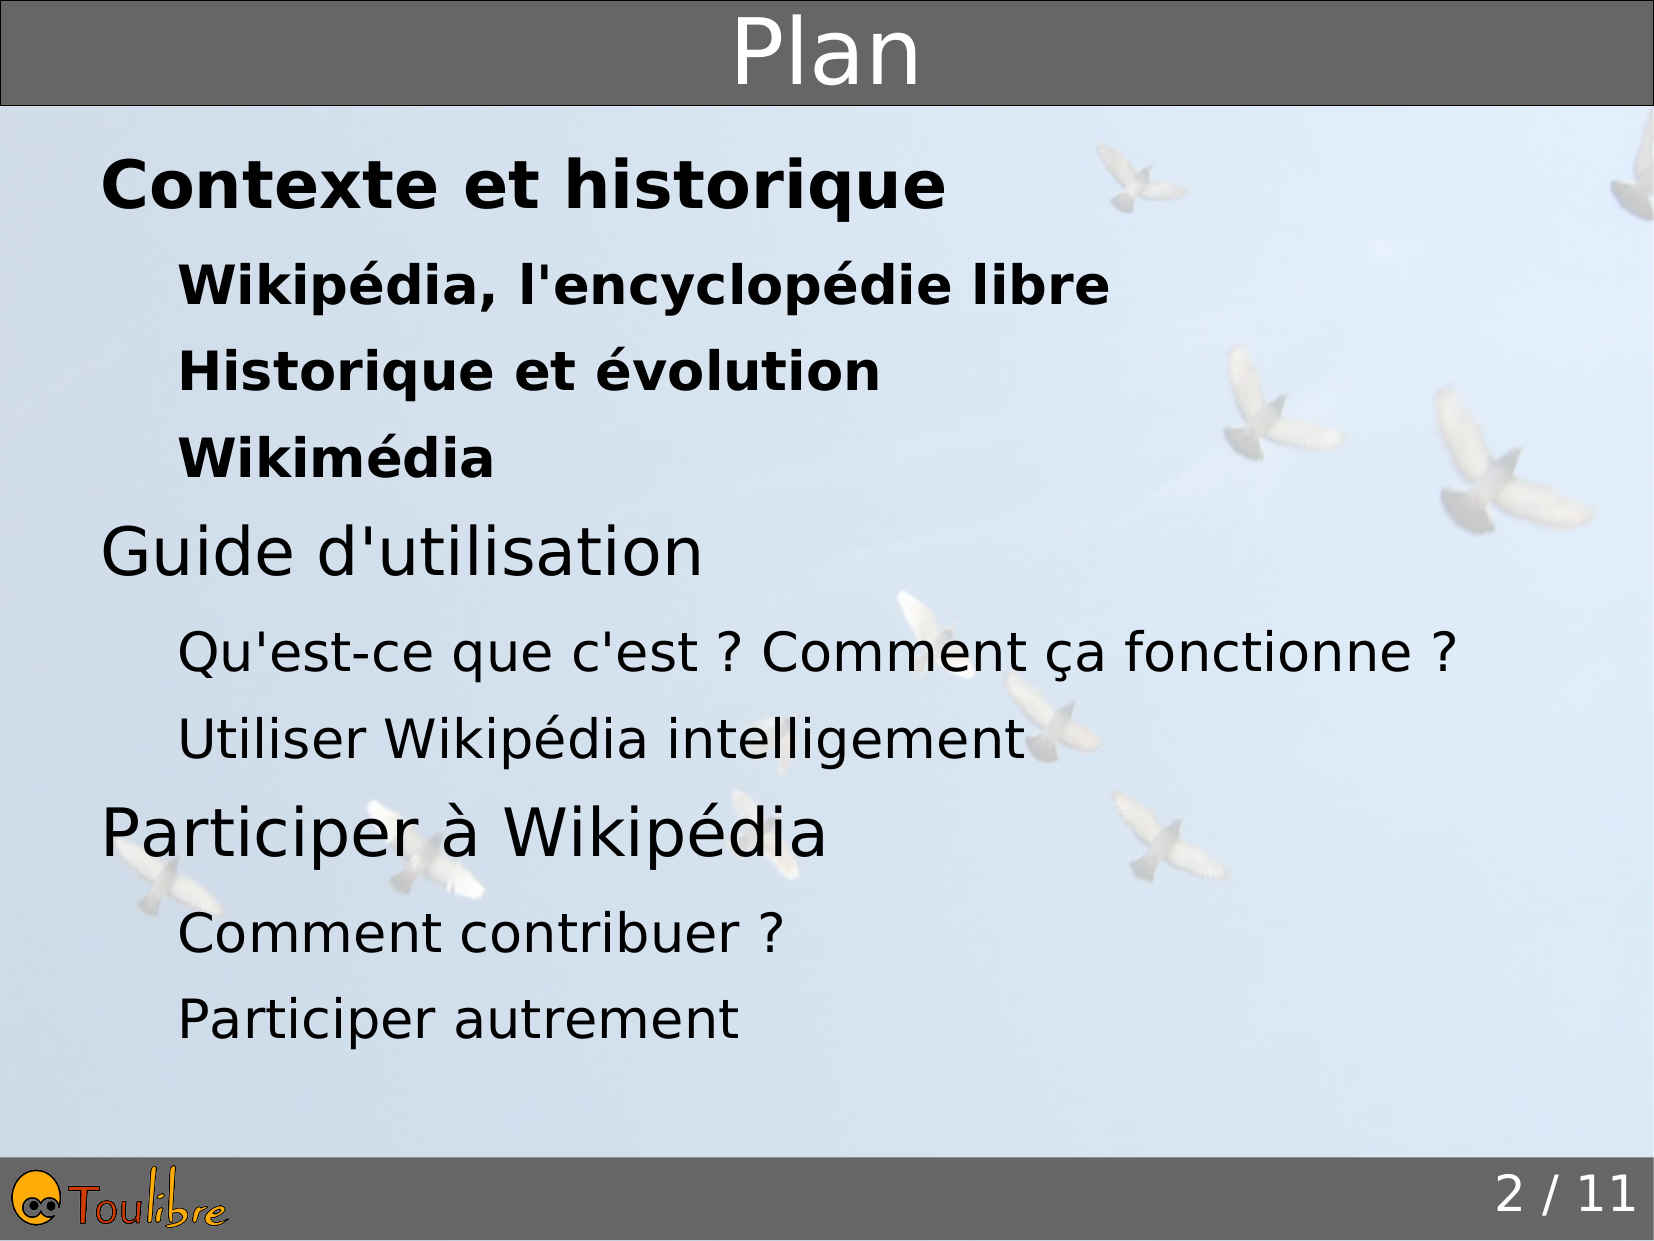

# Plan
Contexte et historique
Wikipédia, l'encyclopédie libre
Historique et évolution
Wikimédia
Guide d'utilisation
Qu'est-ce que c'est ? Comment ça fonctionne ?
Utiliser Wikipédia intelligement
Participer à Wikipédia
Comment contribuer ?
Participer autrement